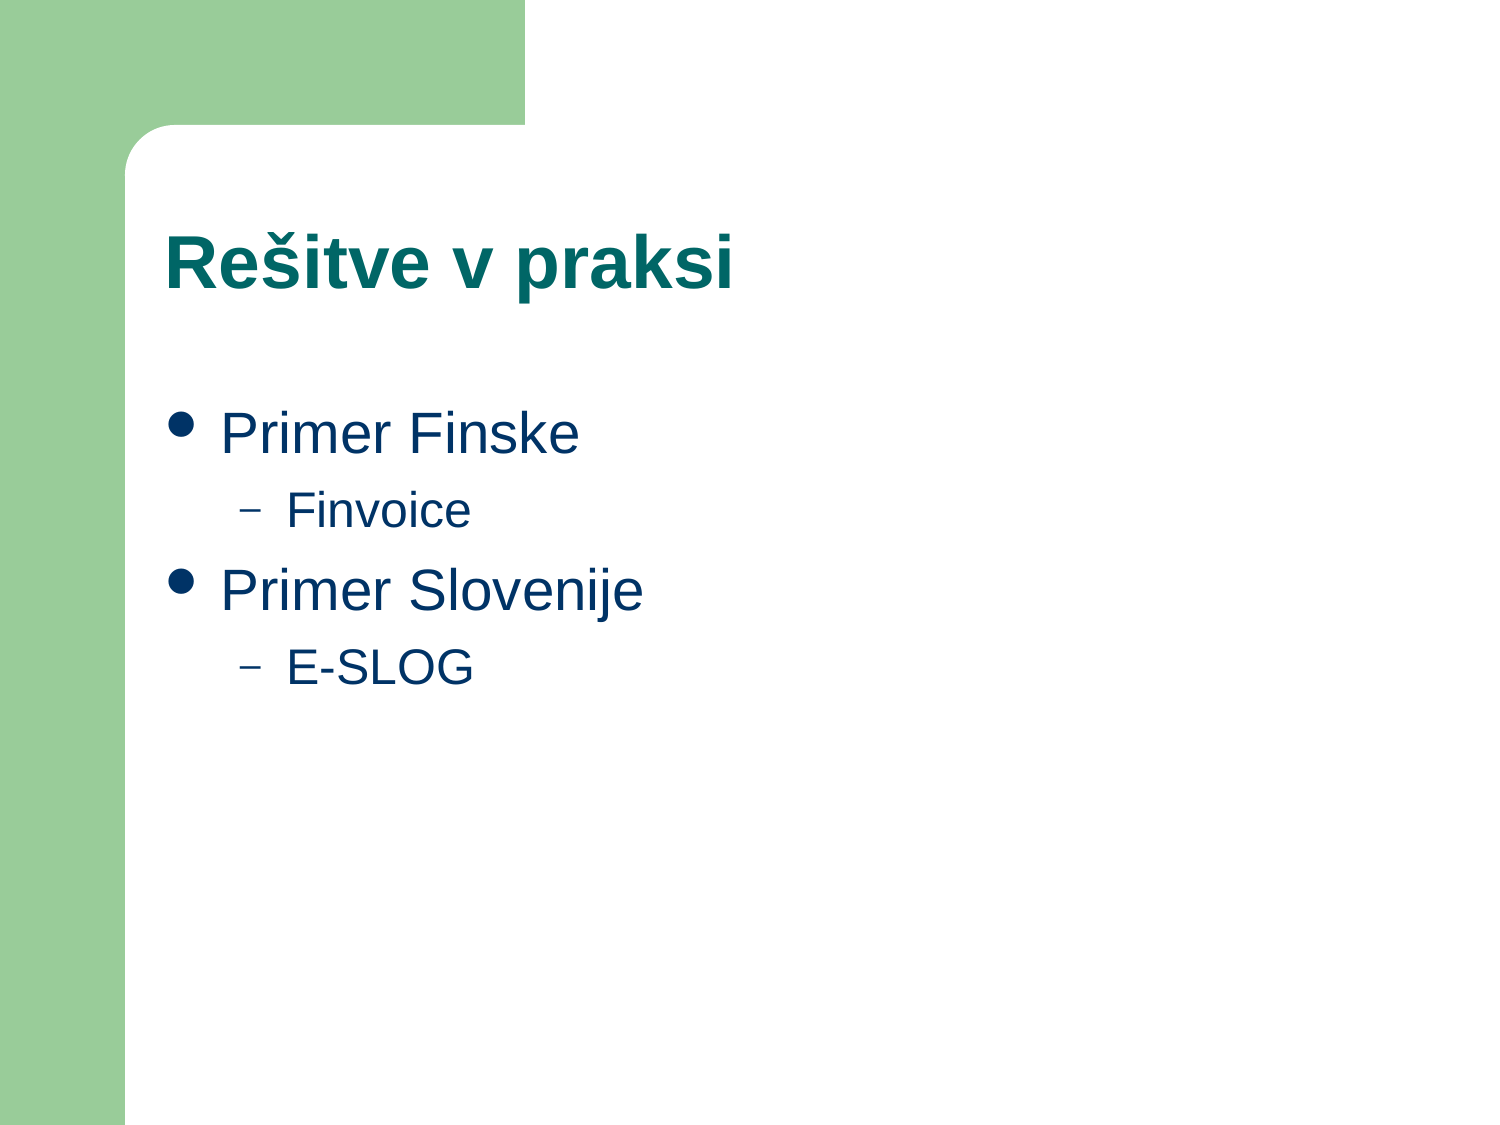

# Rešitve v praksi
Primer Finske
Finvoice
Primer Slovenije
E-SLOG